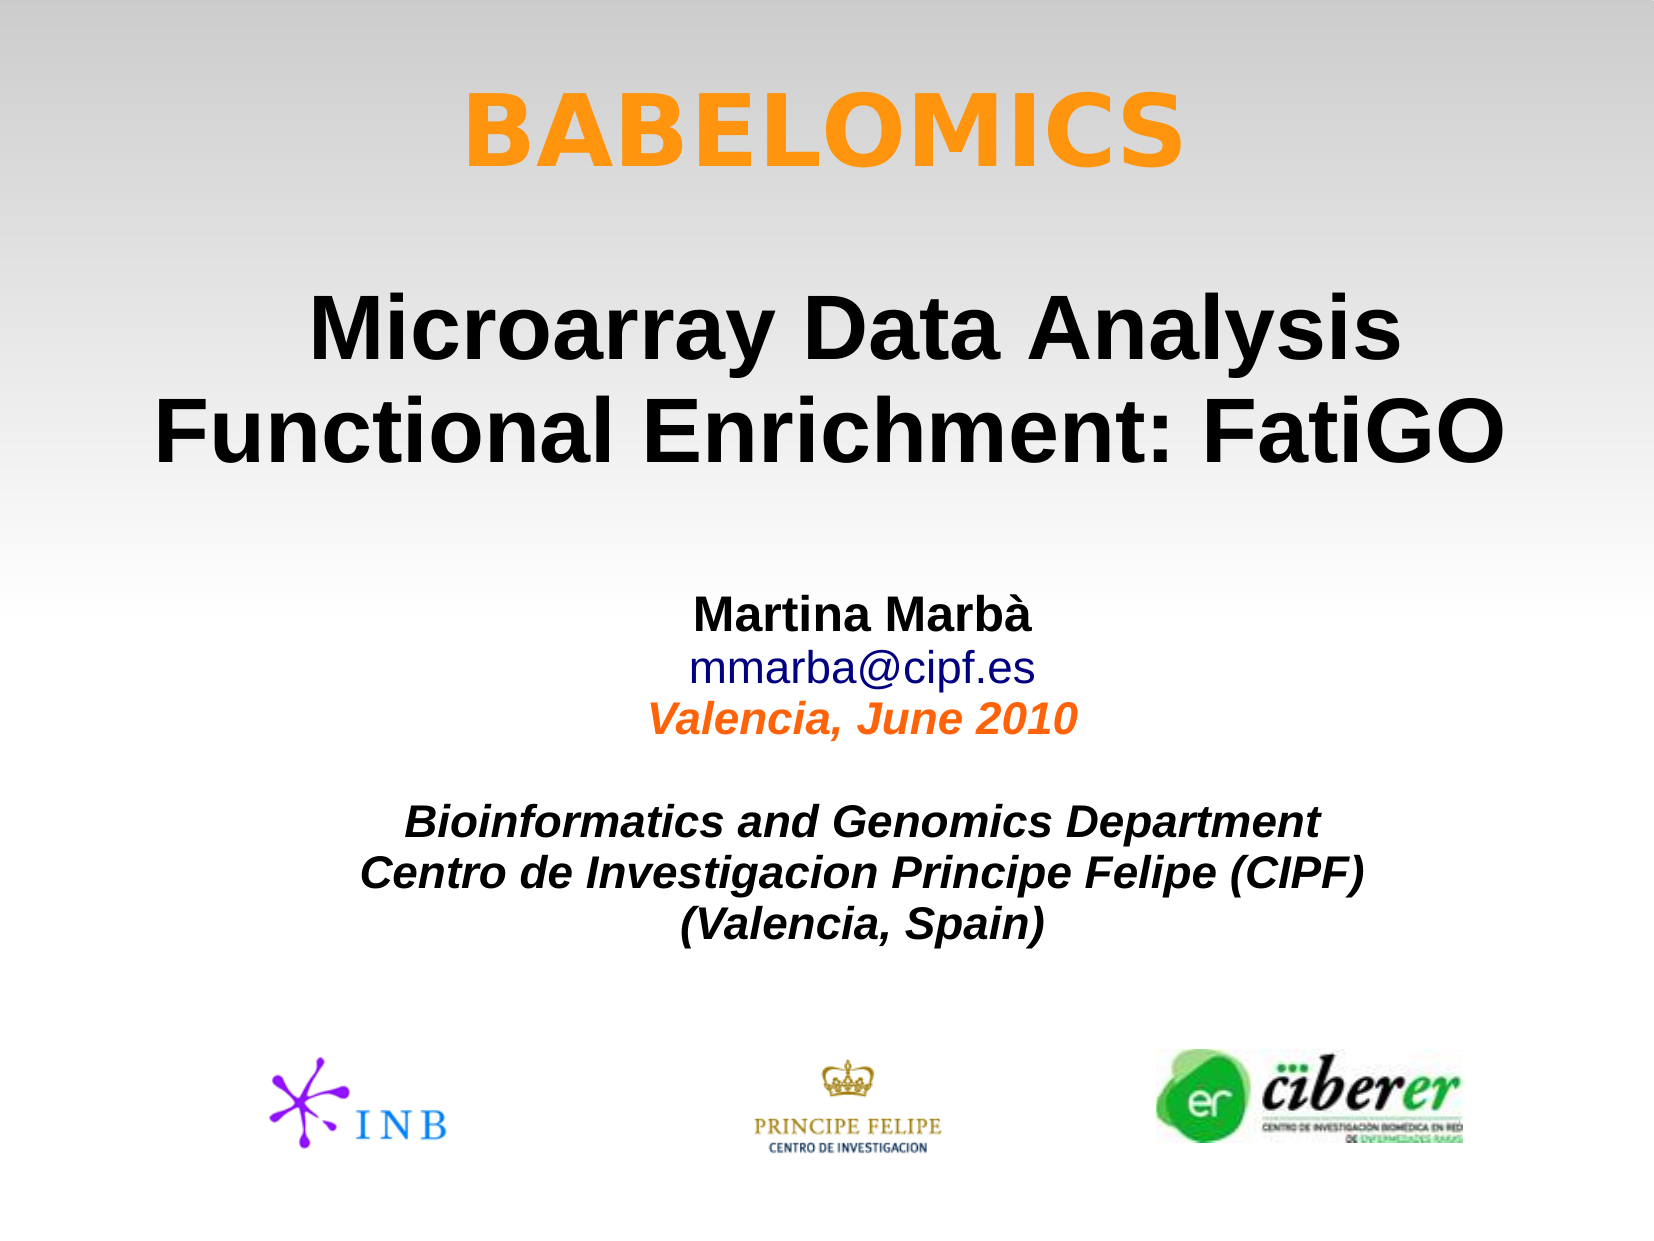

# BABELOMICS
 Microarray Data Analysis
Functional Enrichment: FatiGO
Martina Marbà
mmarba@cipf.es
Valencia, June 2010
Bioinformatics and Genomics Department
Centro de Investigacion Principe Felipe (CIPF)
(Valencia, Spain)